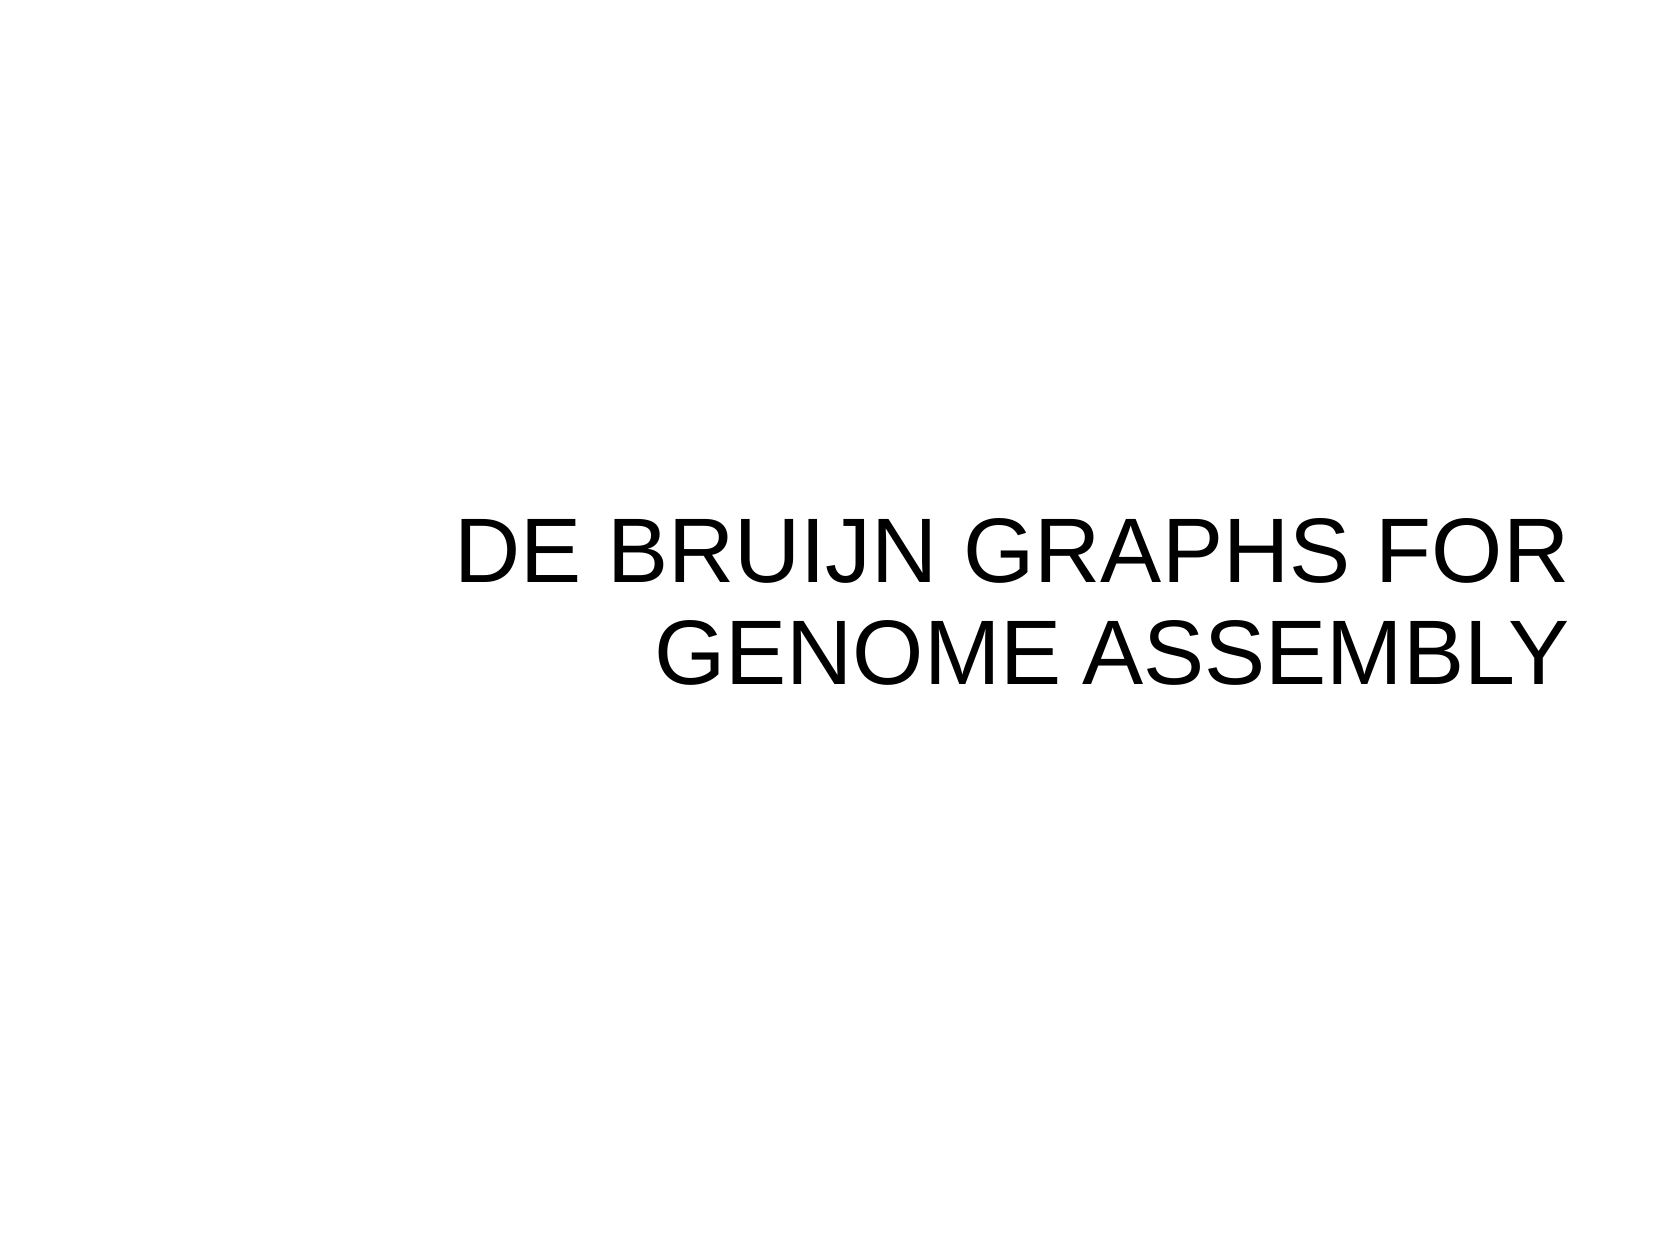

# DE BRUIJN GRAPHS FOR GENOME ASSEMBLY